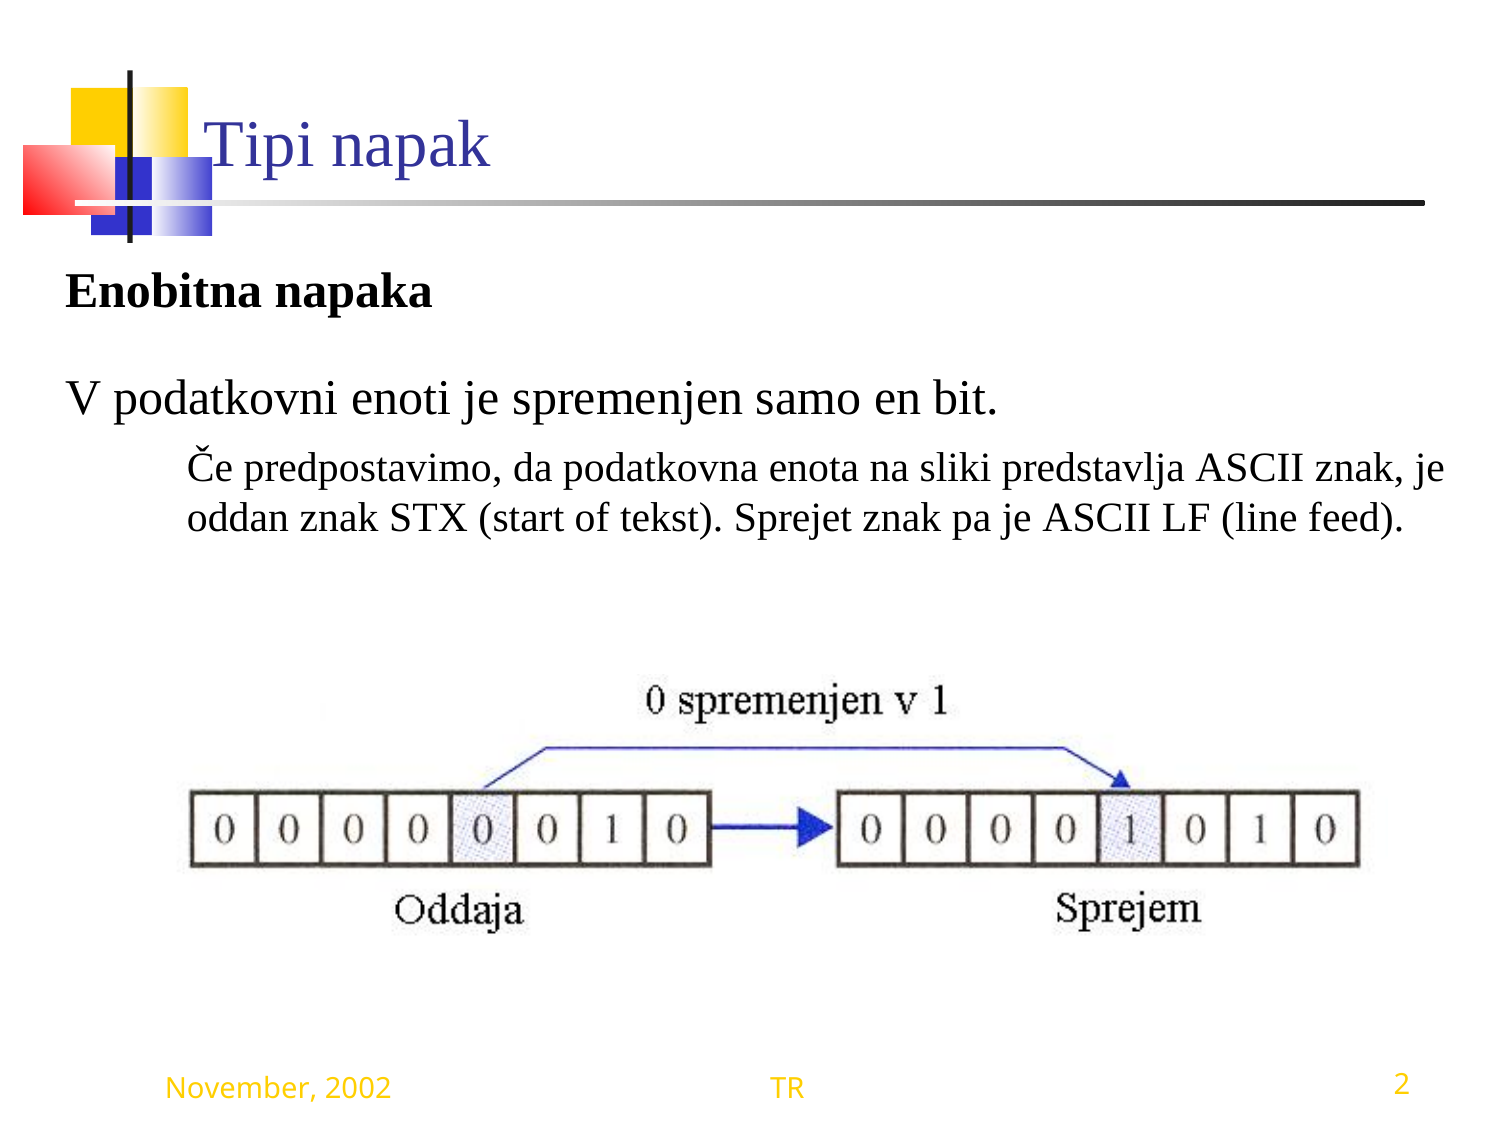

# Tipi napak
Enobitna napaka
V podatkovni enoti je spremenjen samo en bit.
	Če predpostavimo, da podatkovna enota na sliki predstavlja ASCII znak, je oddan znak STX (start of tekst). Sprejet znak pa je ASCII LF (line feed).
November, 2002
TR